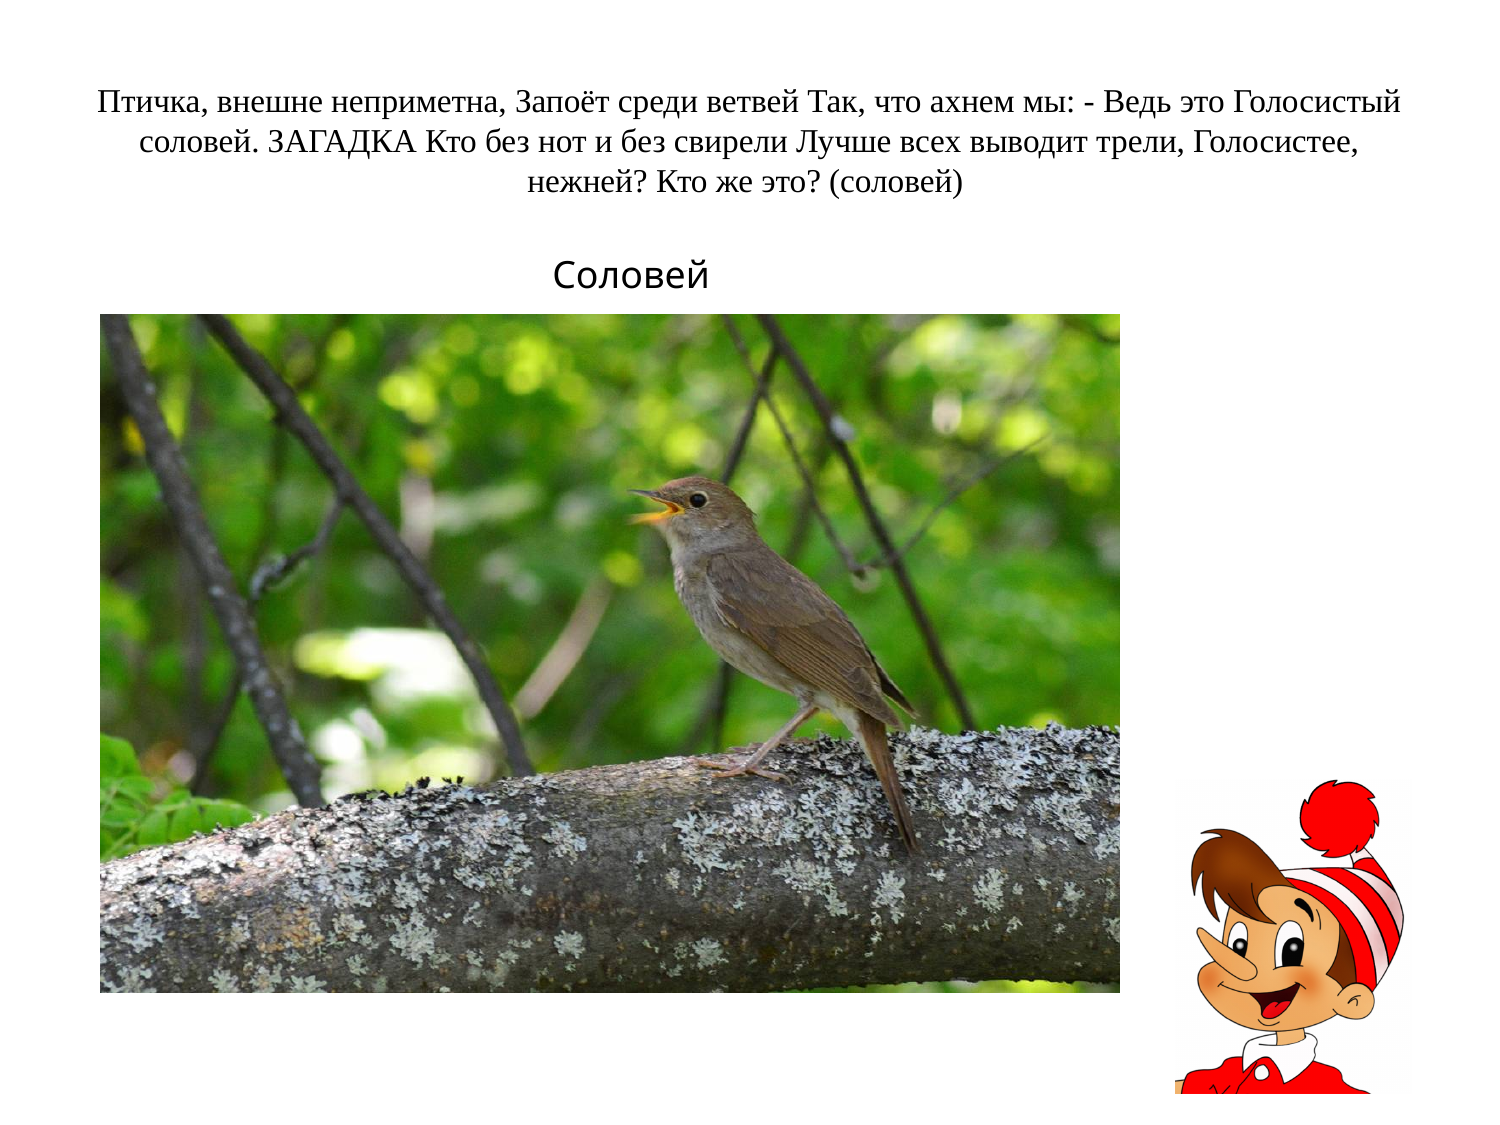

# Птичка, внешне неприметна, Запоёт среди ветвей Так, что ахнем мы: - Ведь это Голосистый соловей. ЗАГАДКА Кто без нот и без свирели Лучше всех выводит трели, Голосистее, нежней? Кто же это? (соловей)
Соловей